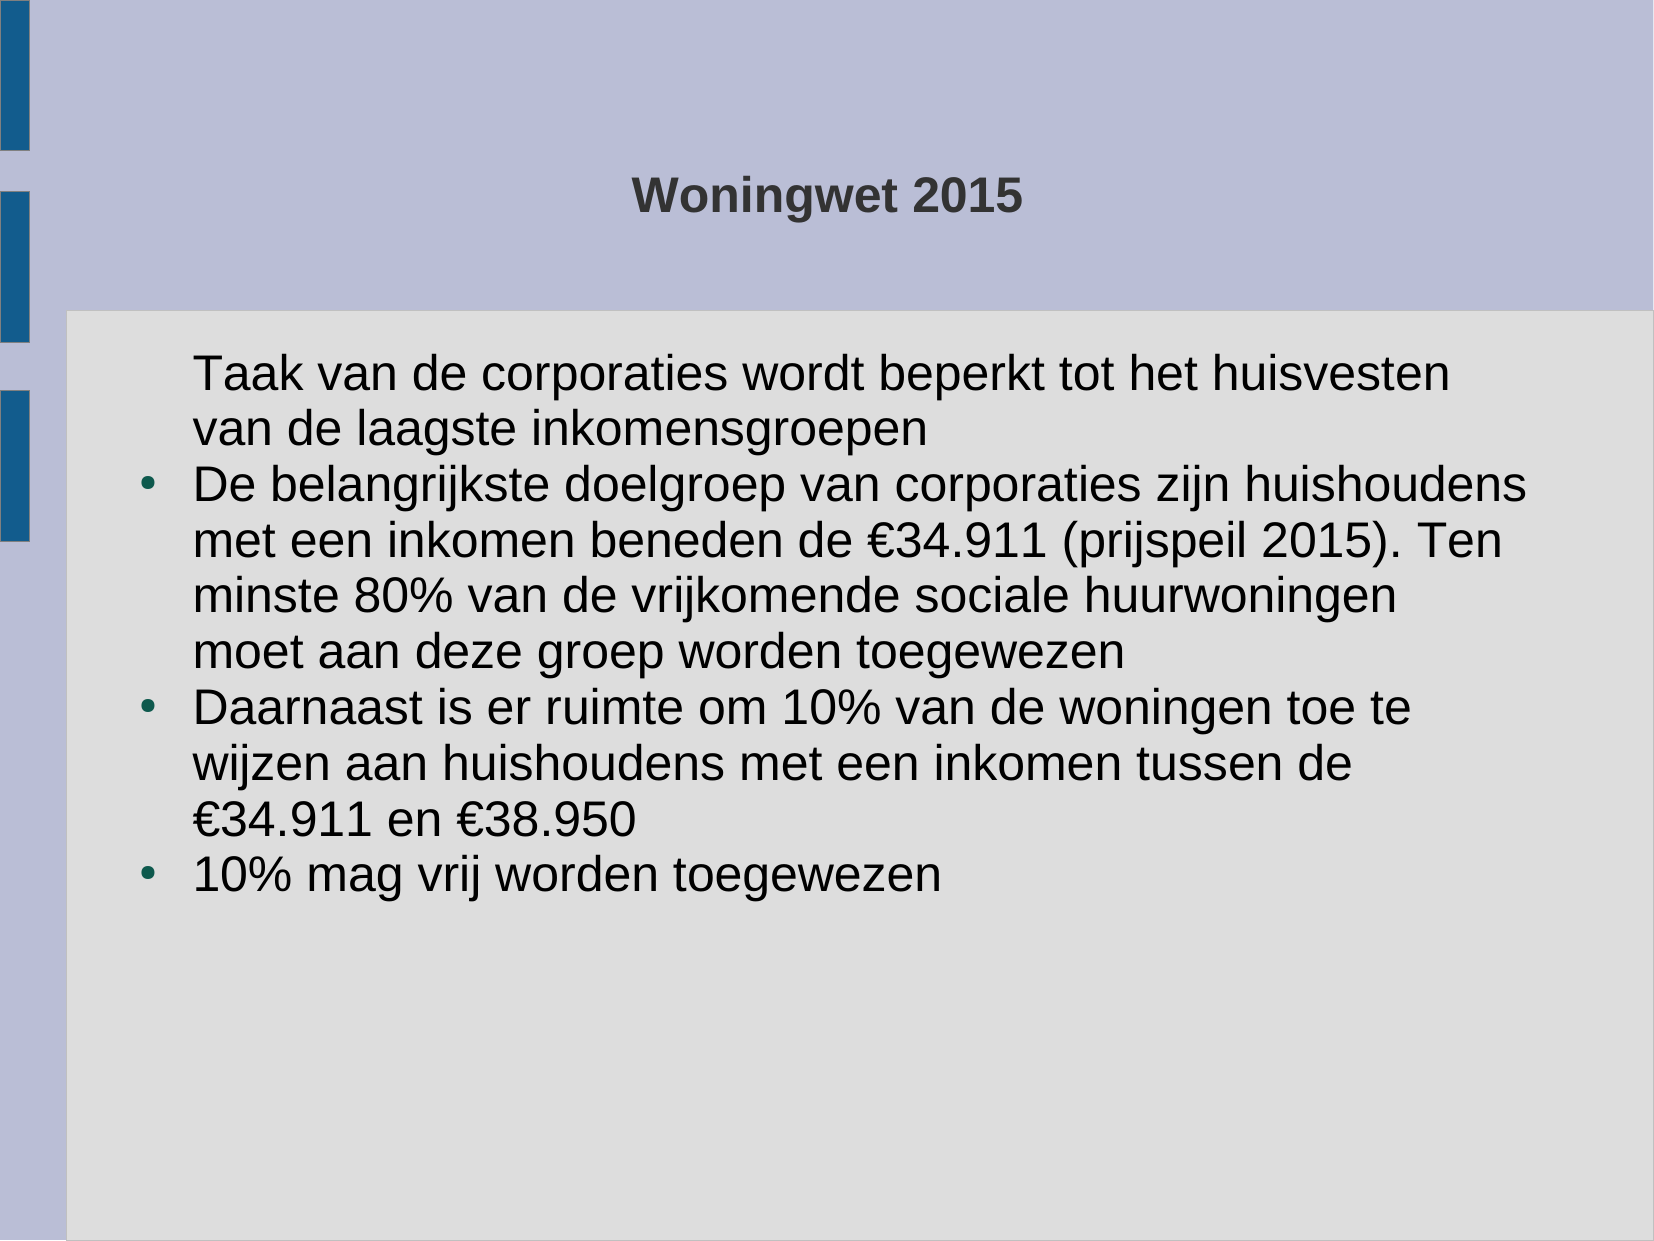

# Woningwet 2015
Taak van de corporaties wordt beperkt tot het huisvesten van de laagste inkomensgroepen
De belangrijkste doelgroep van corporaties zijn huishoudens met een inkomen beneden de €34.911 (prijspeil 2015). Ten minste 80% van de vrijkomende sociale huurwoningen
moet aan deze groep worden toegewezen
Daarnaast is er ruimte om 10% van de woningen toe te wijzen aan huishoudens met een inkomen tussen de €34.911 en €38.950
10% mag vrij worden toegewezen